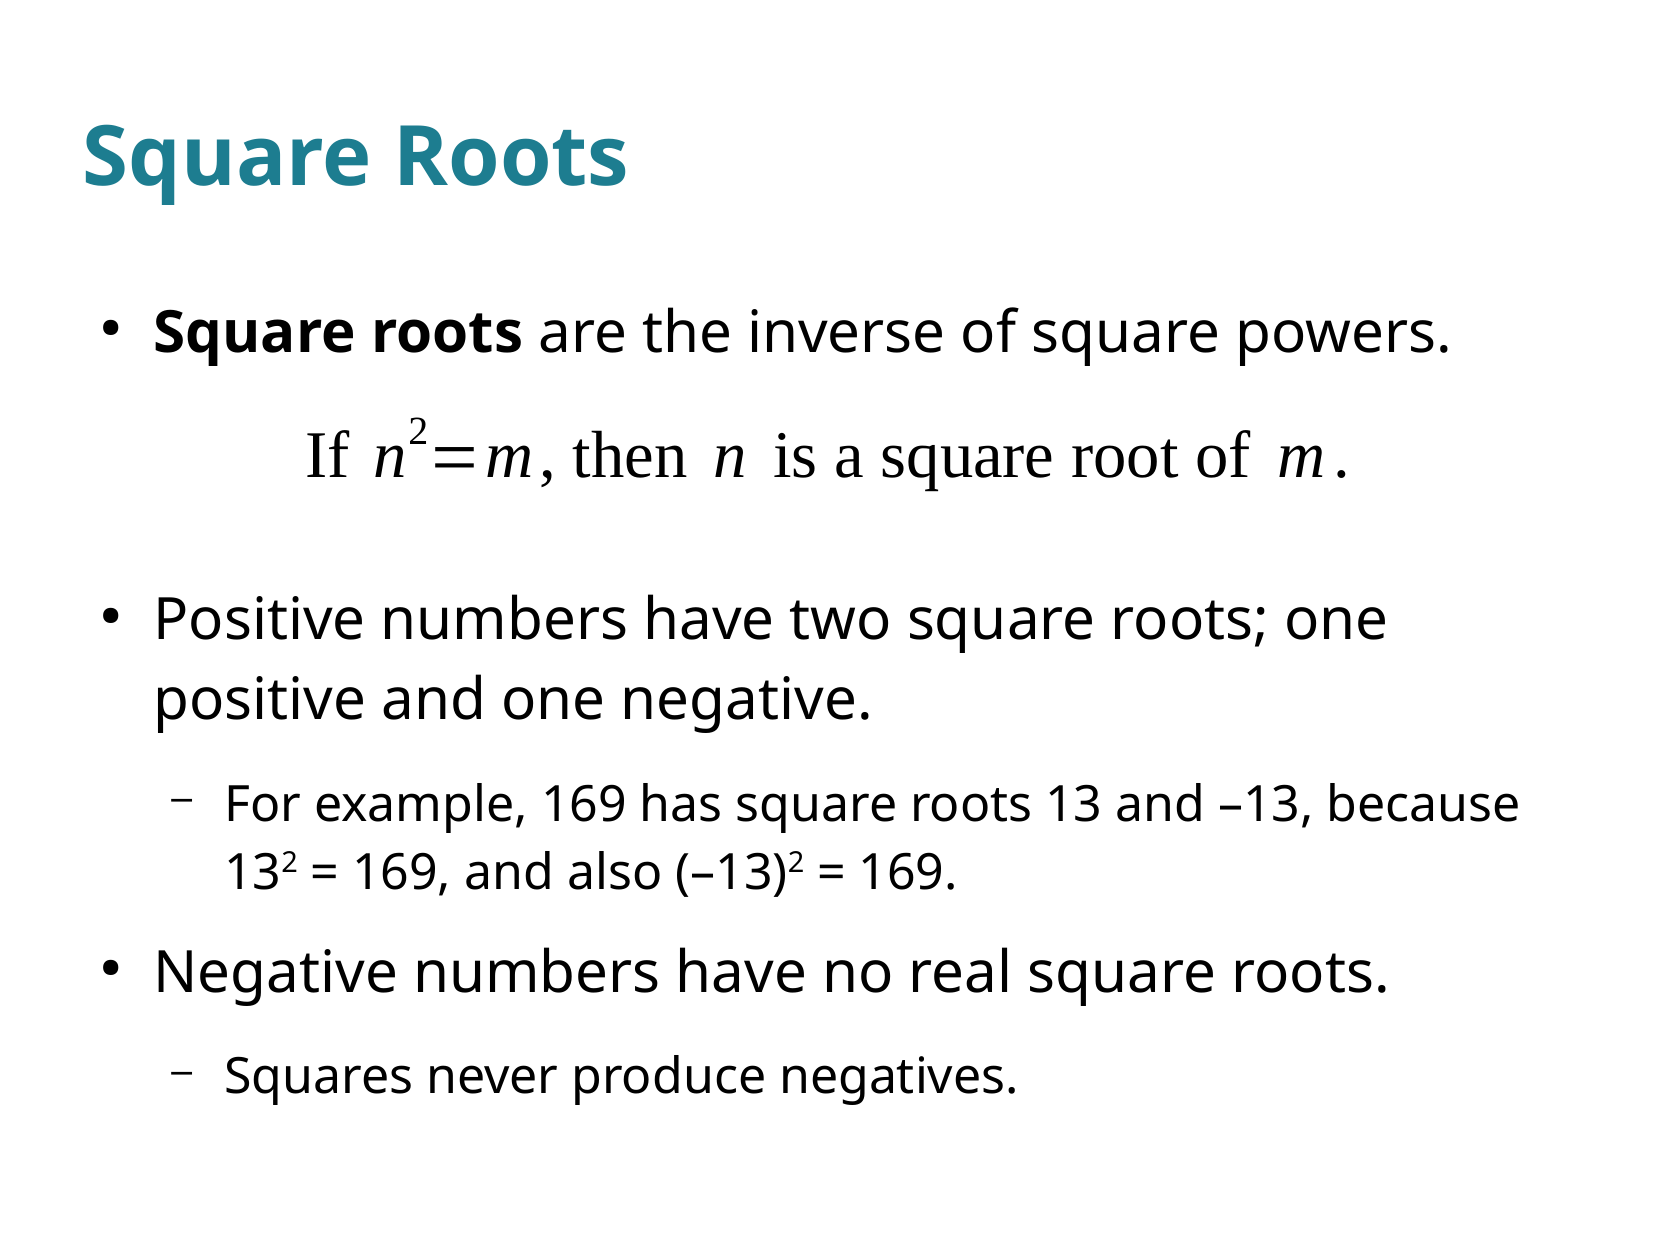

# Square Roots
Square roots are the inverse of square powers.
Positive numbers have two square roots; one positive and one negative.
For example, 169 has square roots 13 and –13, because 132 = 169, and also (–13)2 = 169.
Negative numbers have no real square roots.
Squares never produce negatives.